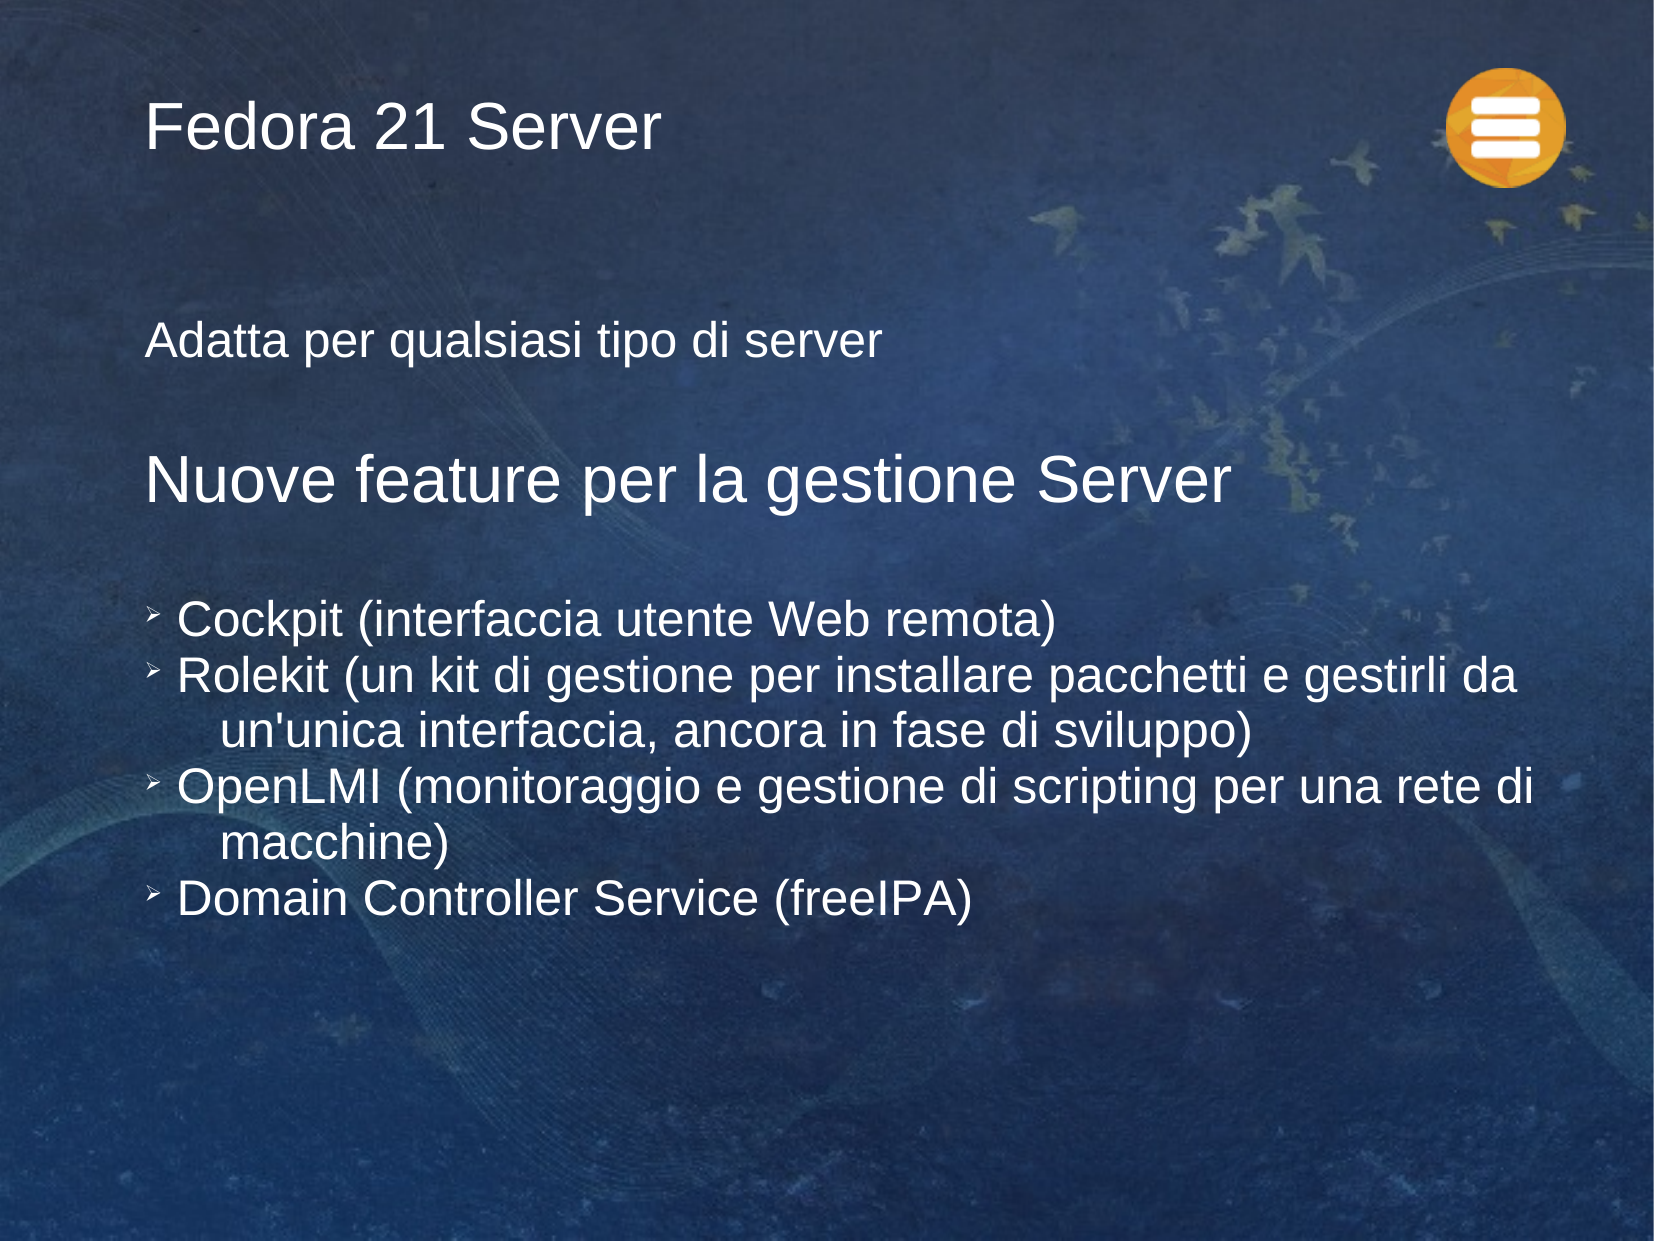

Fedora 21 Server
Adatta per qualsiasi tipo di server
Nuove feature per la gestione Server
 Cockpit (interfaccia utente Web remota)
 Rolekit (un kit di gestione per installare pacchetti e gestirli da 	un'unica interfaccia, ancora in fase di sviluppo)
 OpenLMI (monitoraggio e gestione di scripting per una rete di 	macchine)
 Domain Controller Service (freeIPA)